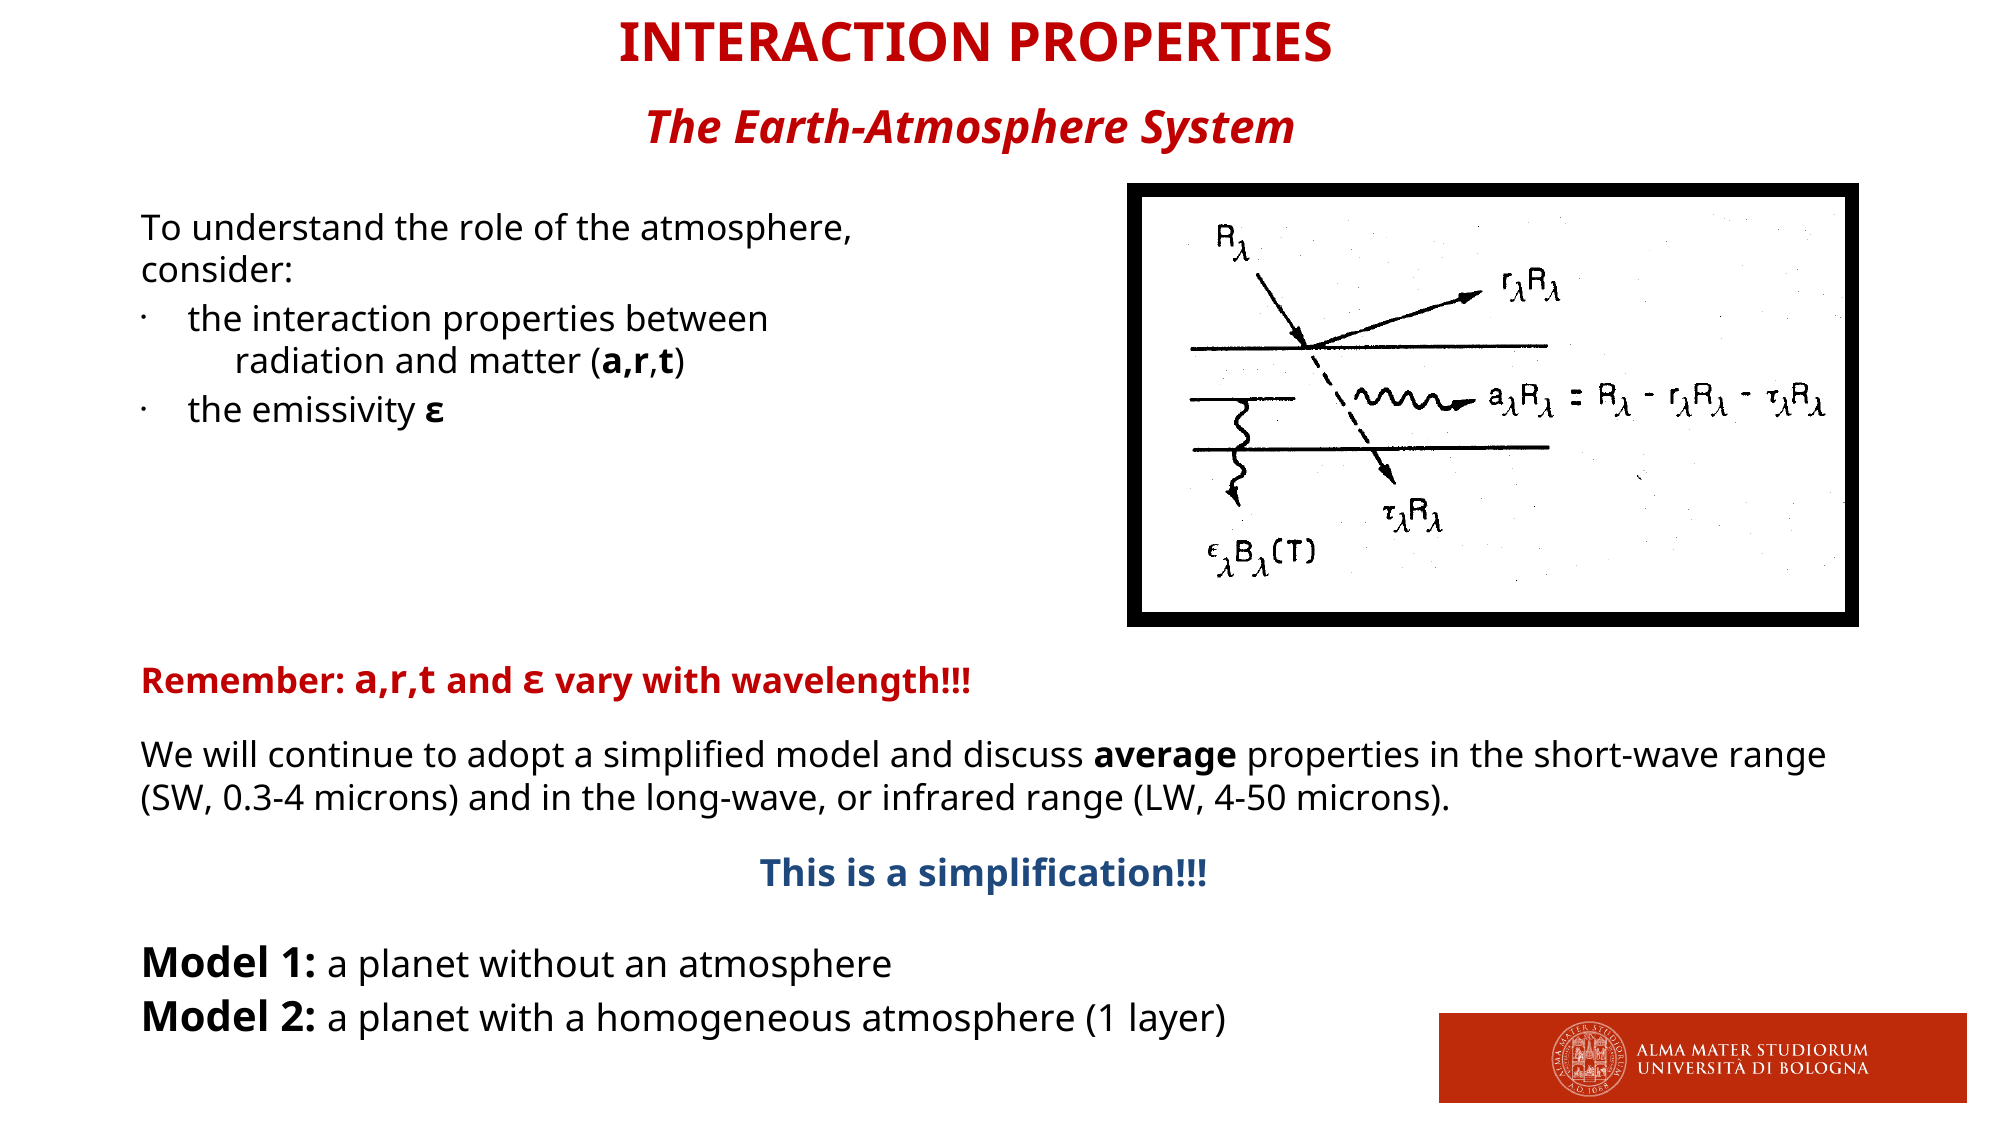

INTERACTION PROPERTIES
The Earth-Atmosphere System
To understand the role of the atmosphere, consider:
the interaction properties between radiation and matter (a,r,t)
the emissivity ε
Remember: a,r,t and ε vary with wavelength!!!
We will continue to adopt a simplified model and discuss average properties in the short-wave range (SW, 0.3-4 microns) and in the long-wave, or infrared range (LW, 4-50 microns).
This is a simplification!!!
Model 1: a planet without an atmosphere
Model 2: a planet with a homogeneous atmosphere (1 layer)